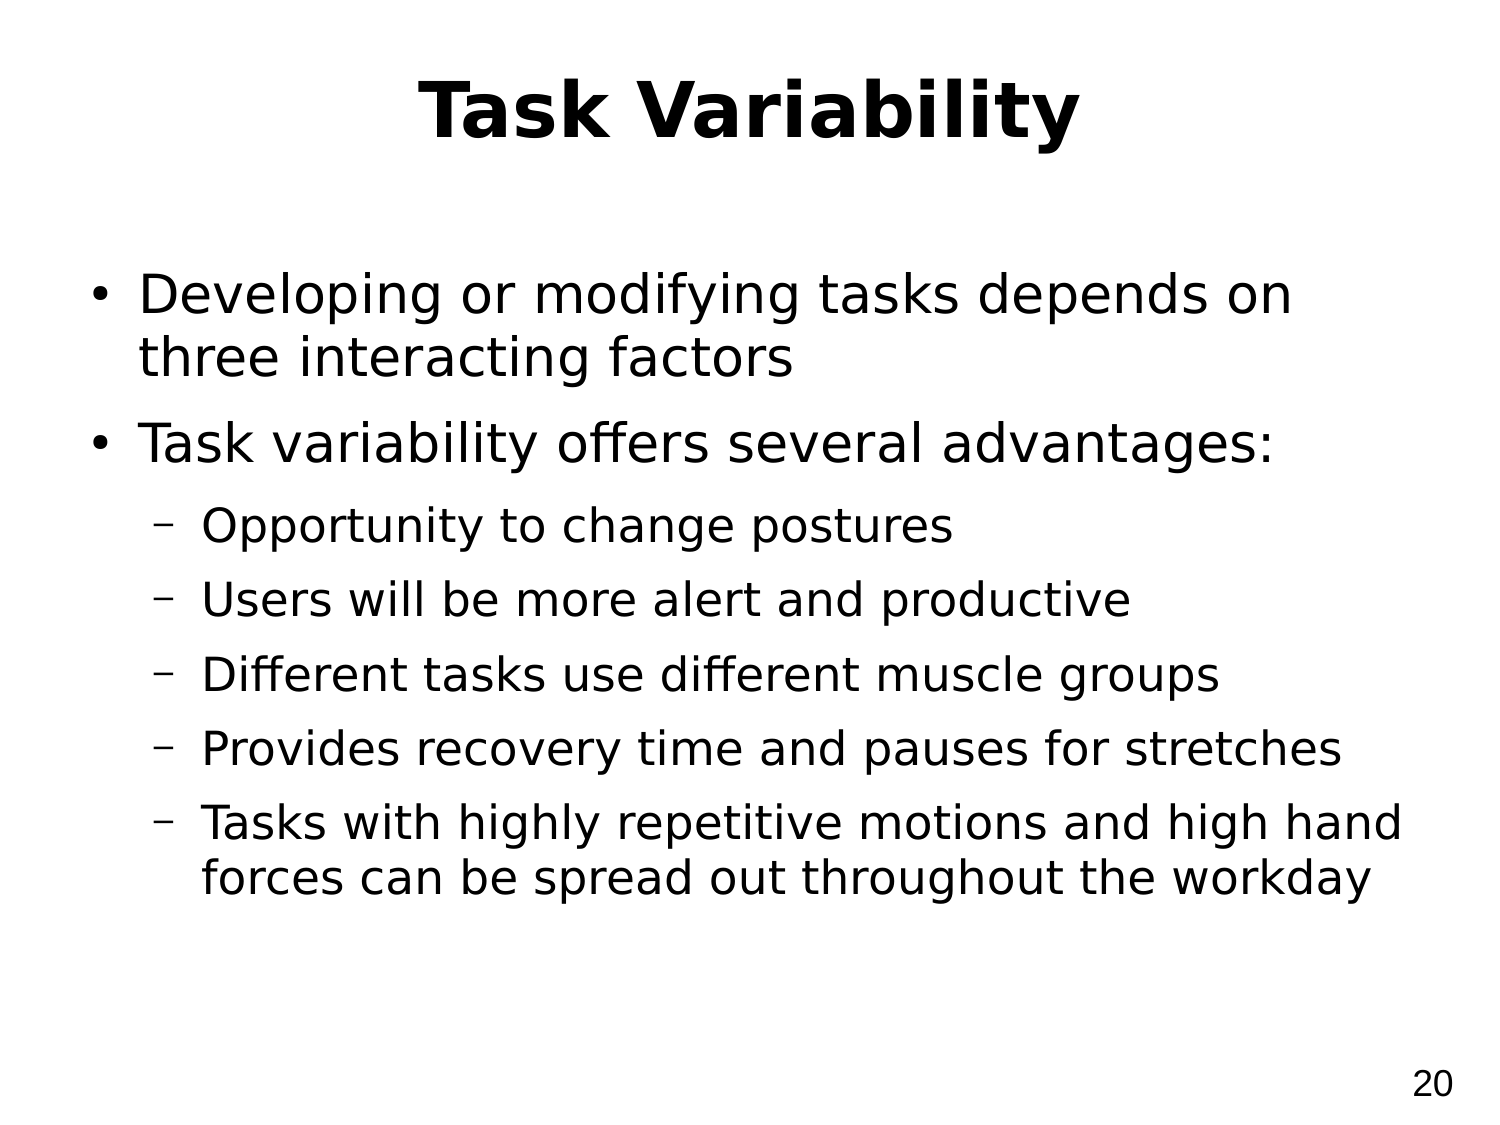

Task Variability
# Developing or modifying tasks depends on three interacting factors
Task variability offers several advantages:
Opportunity to change postures
Users will be more alert and productive
Different tasks use different muscle groups
Provides recovery time and pauses for stretches
Tasks with highly repetitive motions and high hand forces can be spread out throughout the workday